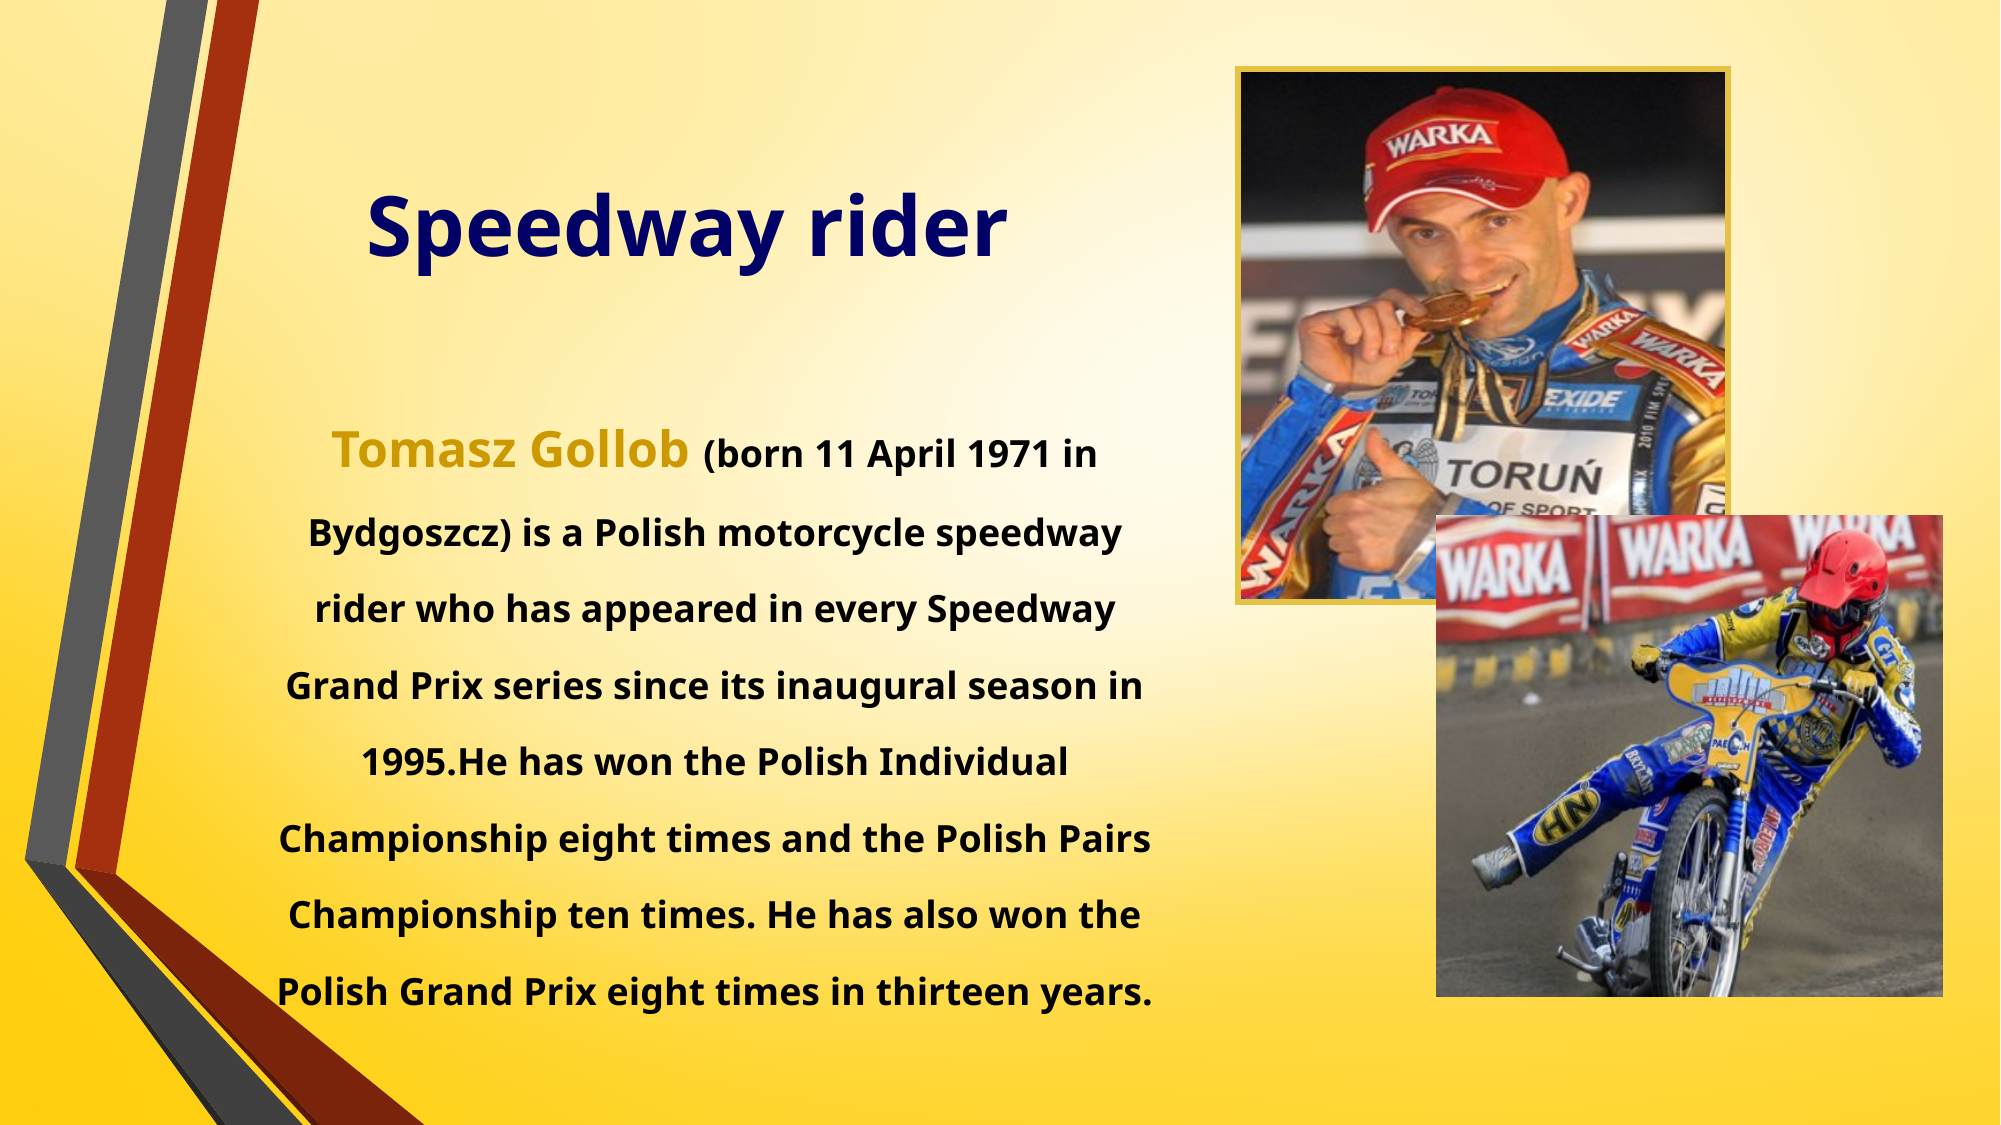

# Speedway rider
Tomasz Gollob (born 11 April 1971 in Bydgoszcz) is a Polish motorcycle speedway rider who has appeared in every Speedway Grand Prix series since its inaugural season in 1995.He has won the Polish Individual Championship eight times and the Polish Pairs Championship ten times. He has also won the Polish Grand Prix eight times in thirteen years.